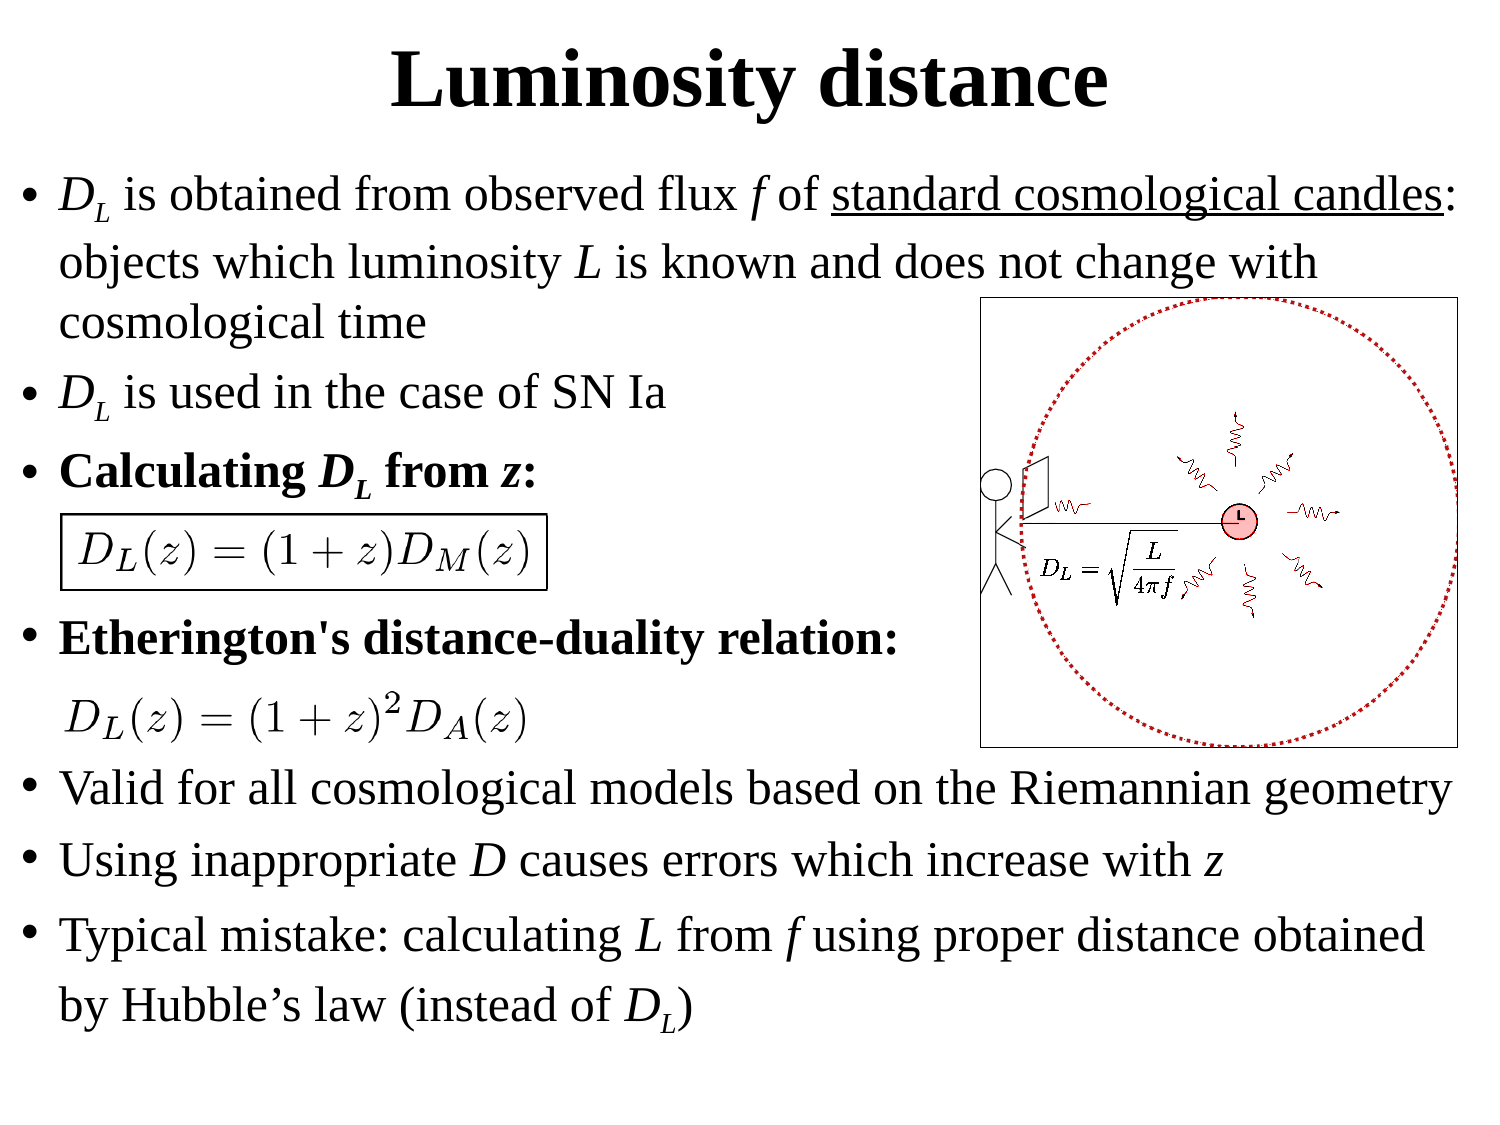

# Luminosity distance
DL is obtained from observed flux f of standard cosmological candles: objects which luminosity L is known and does not change with cosmological time
DL is used in the case of SN Ia
Calculating DL from z:
Etherington's distance-duality relation:
Valid for all cosmological models based on the Riemannian geometry
Using inappropriate D causes errors which increase with z
Typical mistake: calculating L from f using proper distance obtained by Hubble’s law (instead of DL)